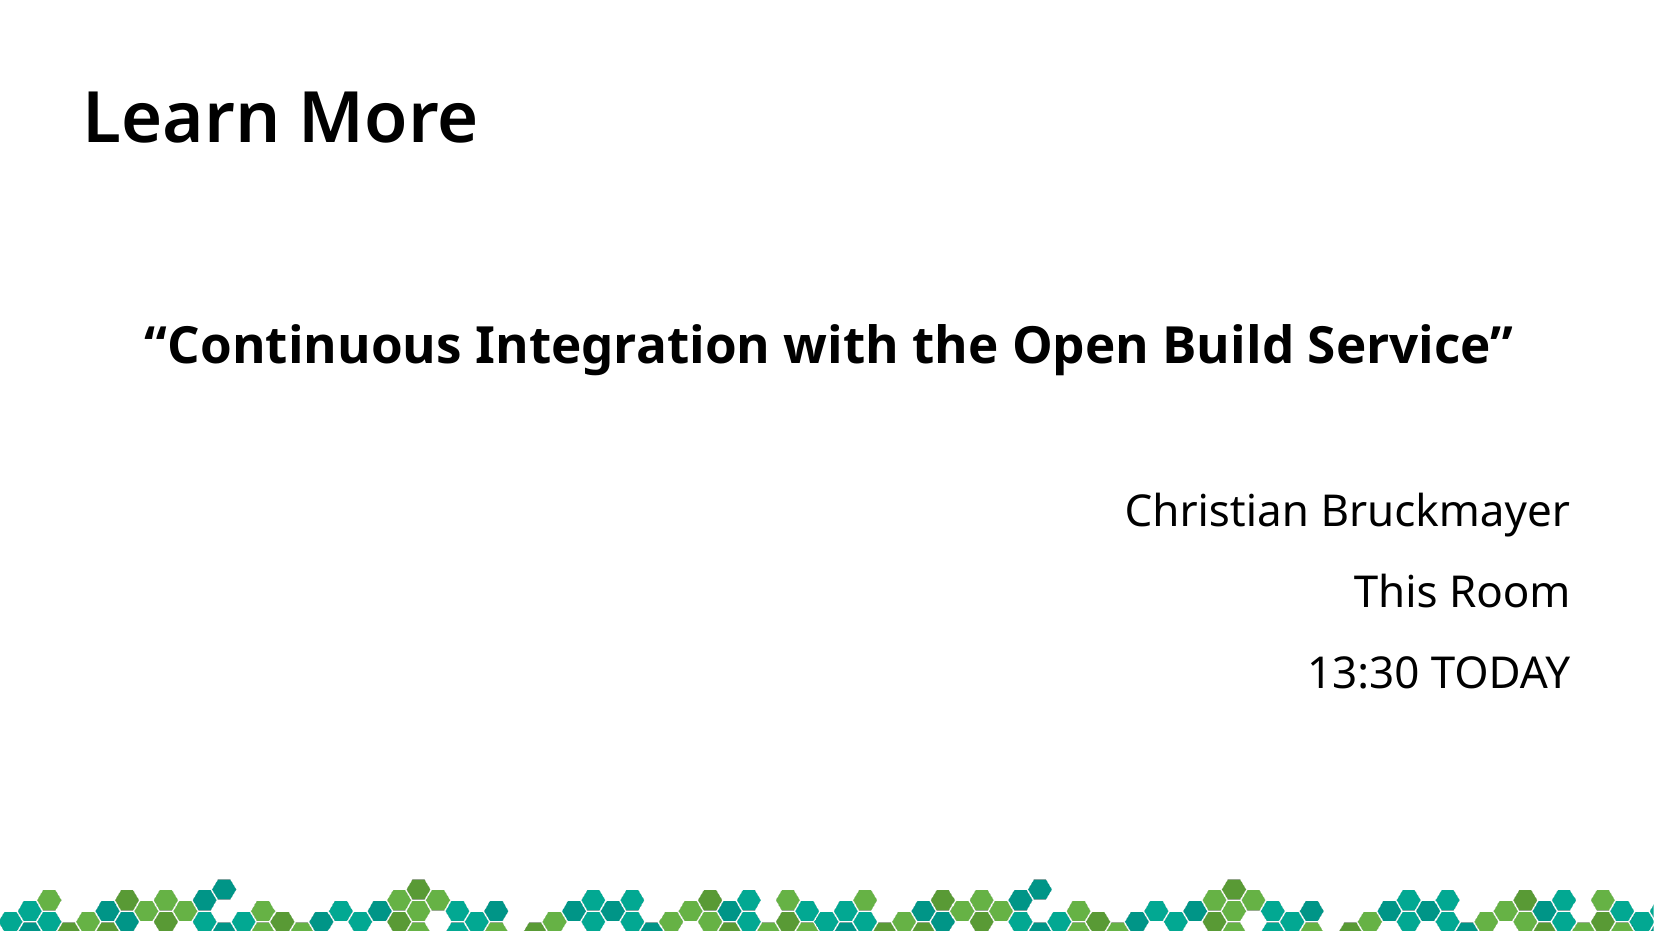

# Learn More
“Continuous Integration with the Open Build Service”
Christian Bruckmayer
This Room
13:30 TODAY